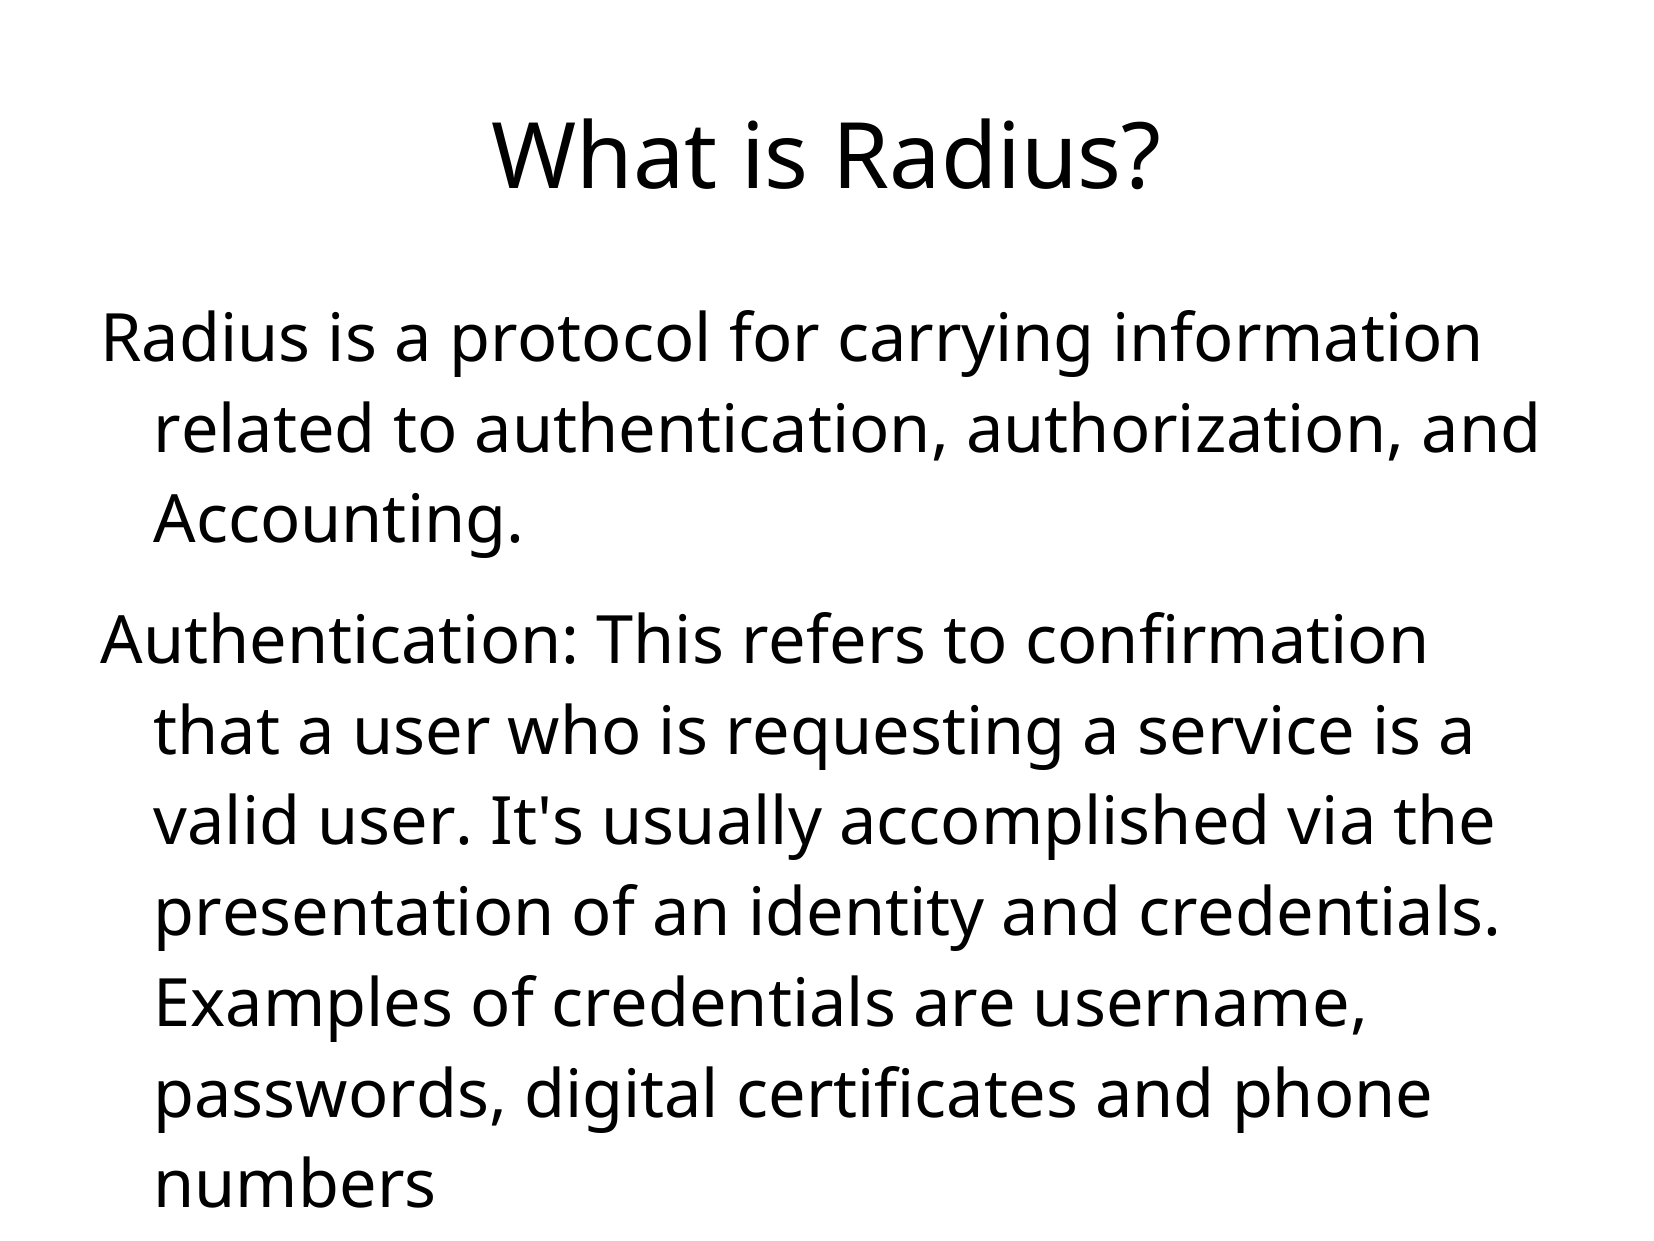

# What is Radius?
Radius is a protocol for carrying information related to authentication, authorization, and Accounting.
Authentication: This refers to confirmation that a user who is requesting a service is a valid user. It's usually accomplished via the presentation of an identity and credentials. Examples of credentials are username, passwords, digital certificates and phone numbers